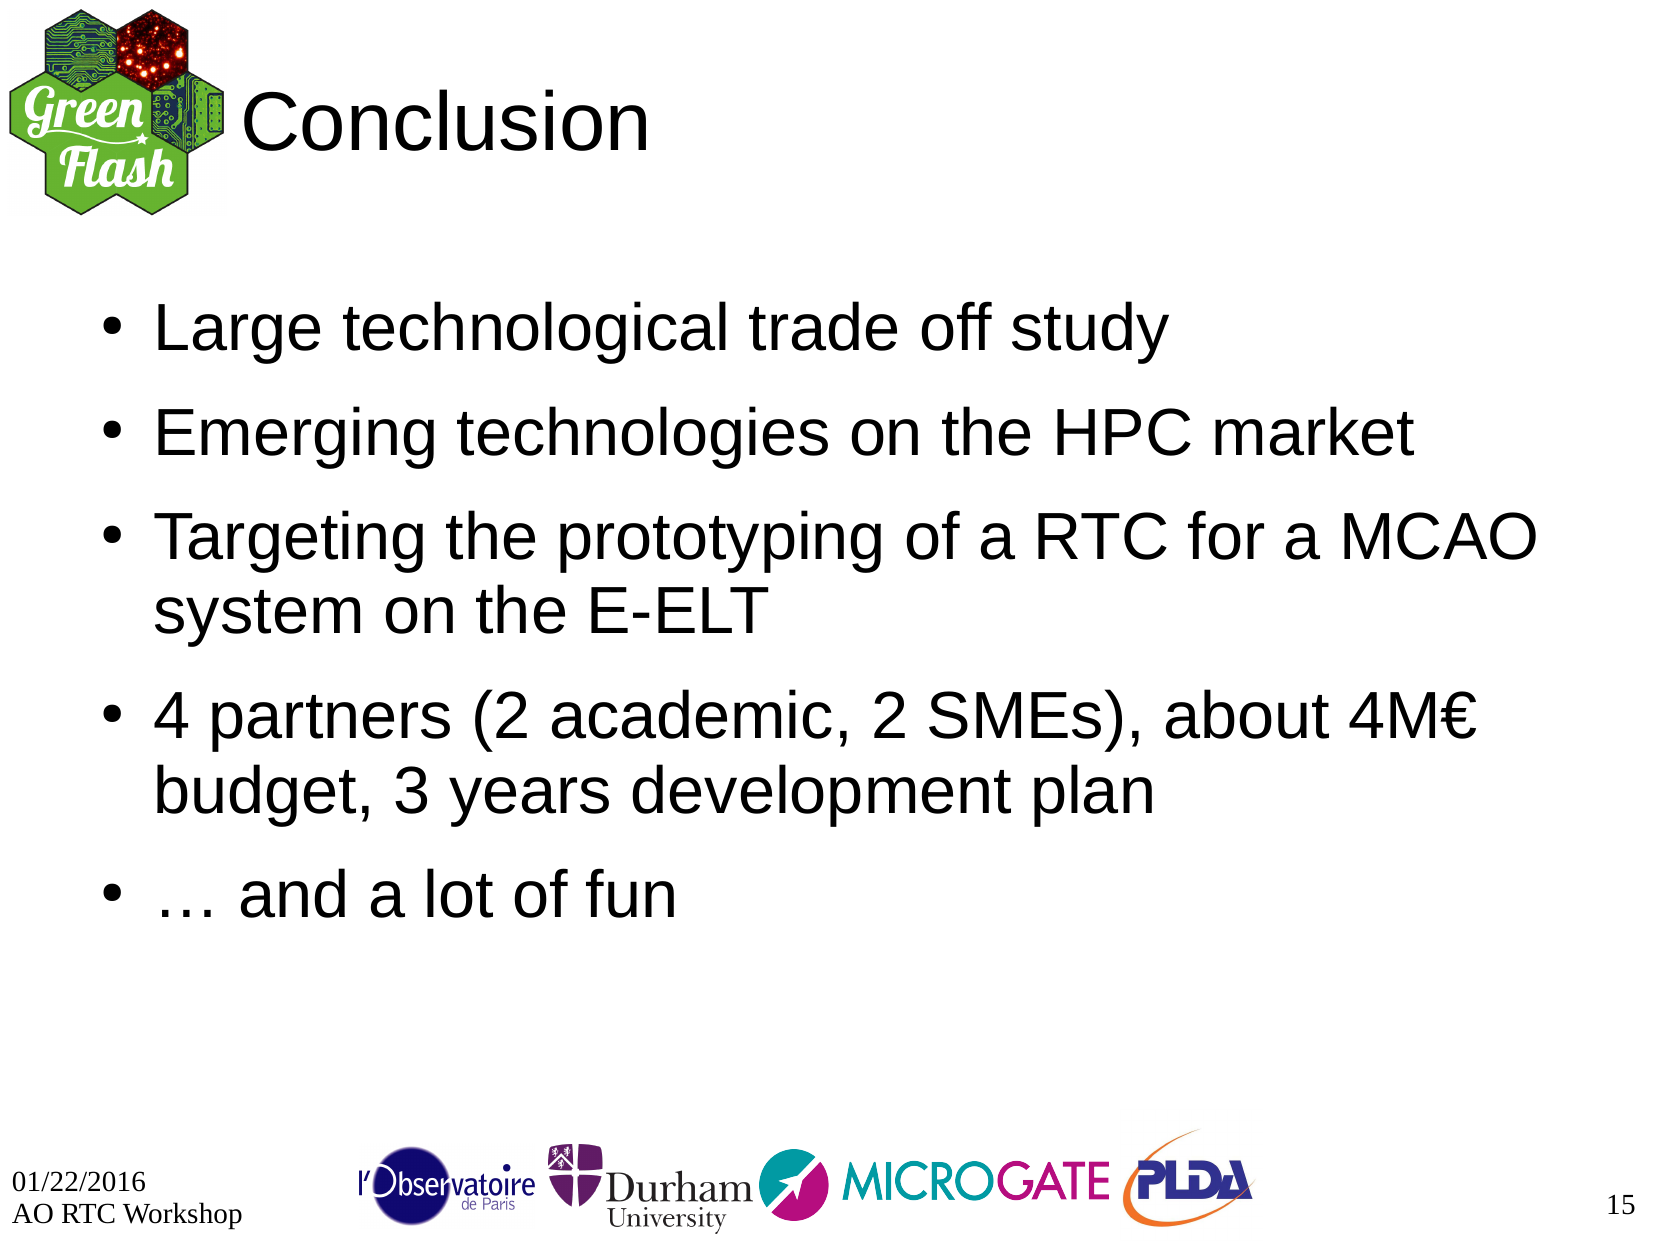

# Conclusion
Large technological trade off study
Emerging technologies on the HPC market
Targeting the prototyping of a RTC for a MCAO system on the E-ELT
4 partners (2 academic, 2 SMEs), about 4M€ budget, 3 years development plan
… and a lot of fun
01/22/2016
15